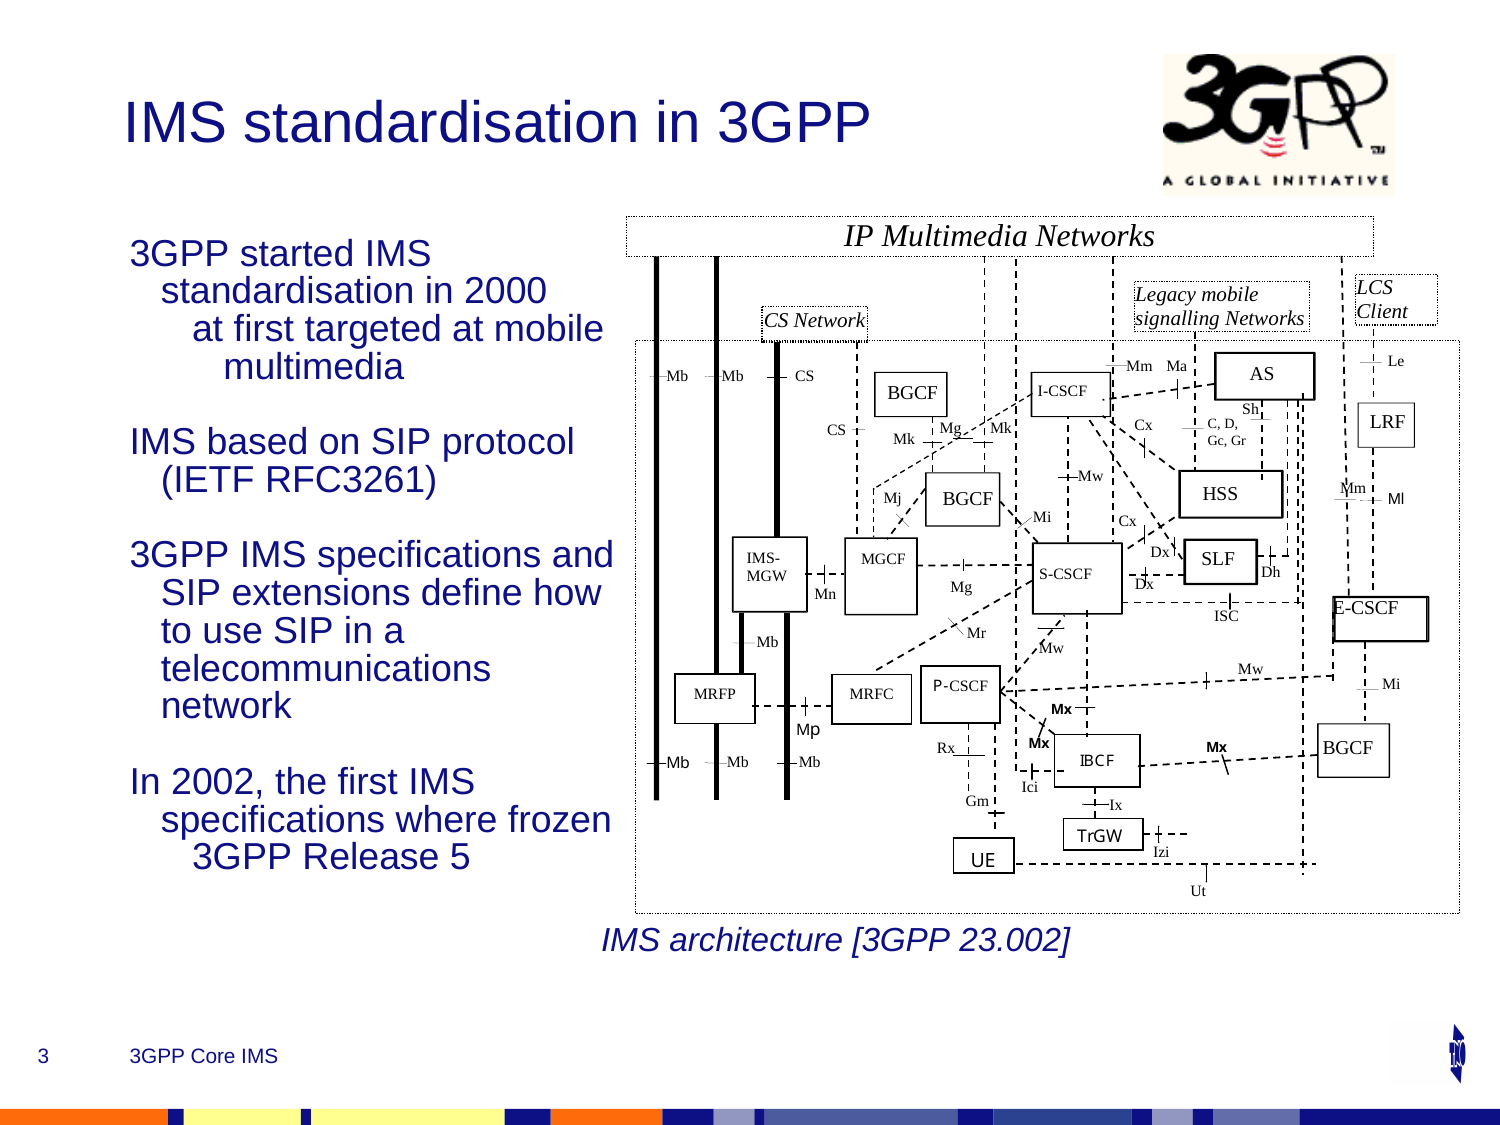

# IMS standardisation in 3GPP
3GPP started IMS standardisation in 2000
at first targeted at mobile multimedia
IMS based on SIP protocol (IETF RFC3261)
3GPP IMS specifications and SIP extensions define how to use SIP in a telecommunications network
In 2002, the first IMS specifications where frozen
3GPP Release 5
IMS architecture [3GPP 23.002]
3
3GPP Core IMS